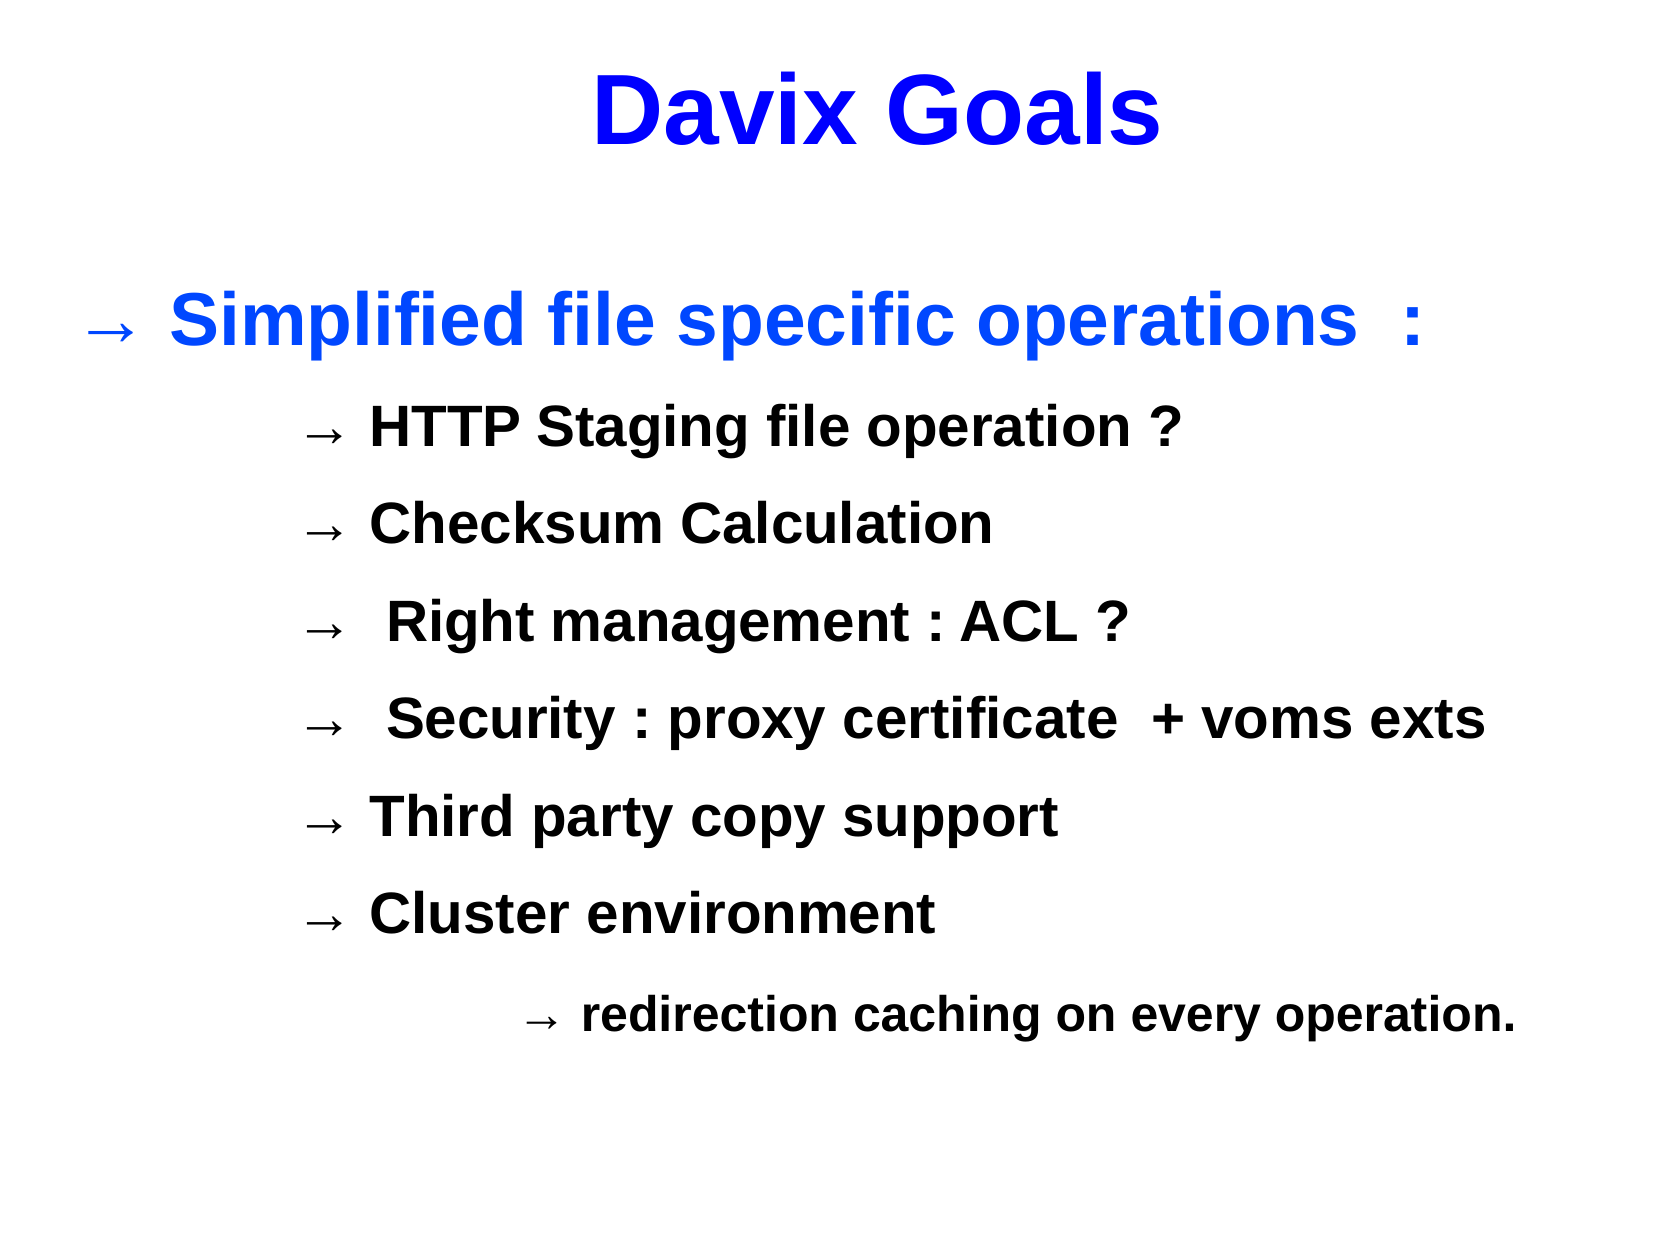

Davix Goals
→ Simplified file specific operations  :
			→ HTTP Staging file operation ?
			→ Checksum Calculation
			→ Right management : ACL ?
			→ Security : proxy certificate + voms exts
			→ Third party copy support
			→ Cluster environment
						→ redirection caching on every operation.